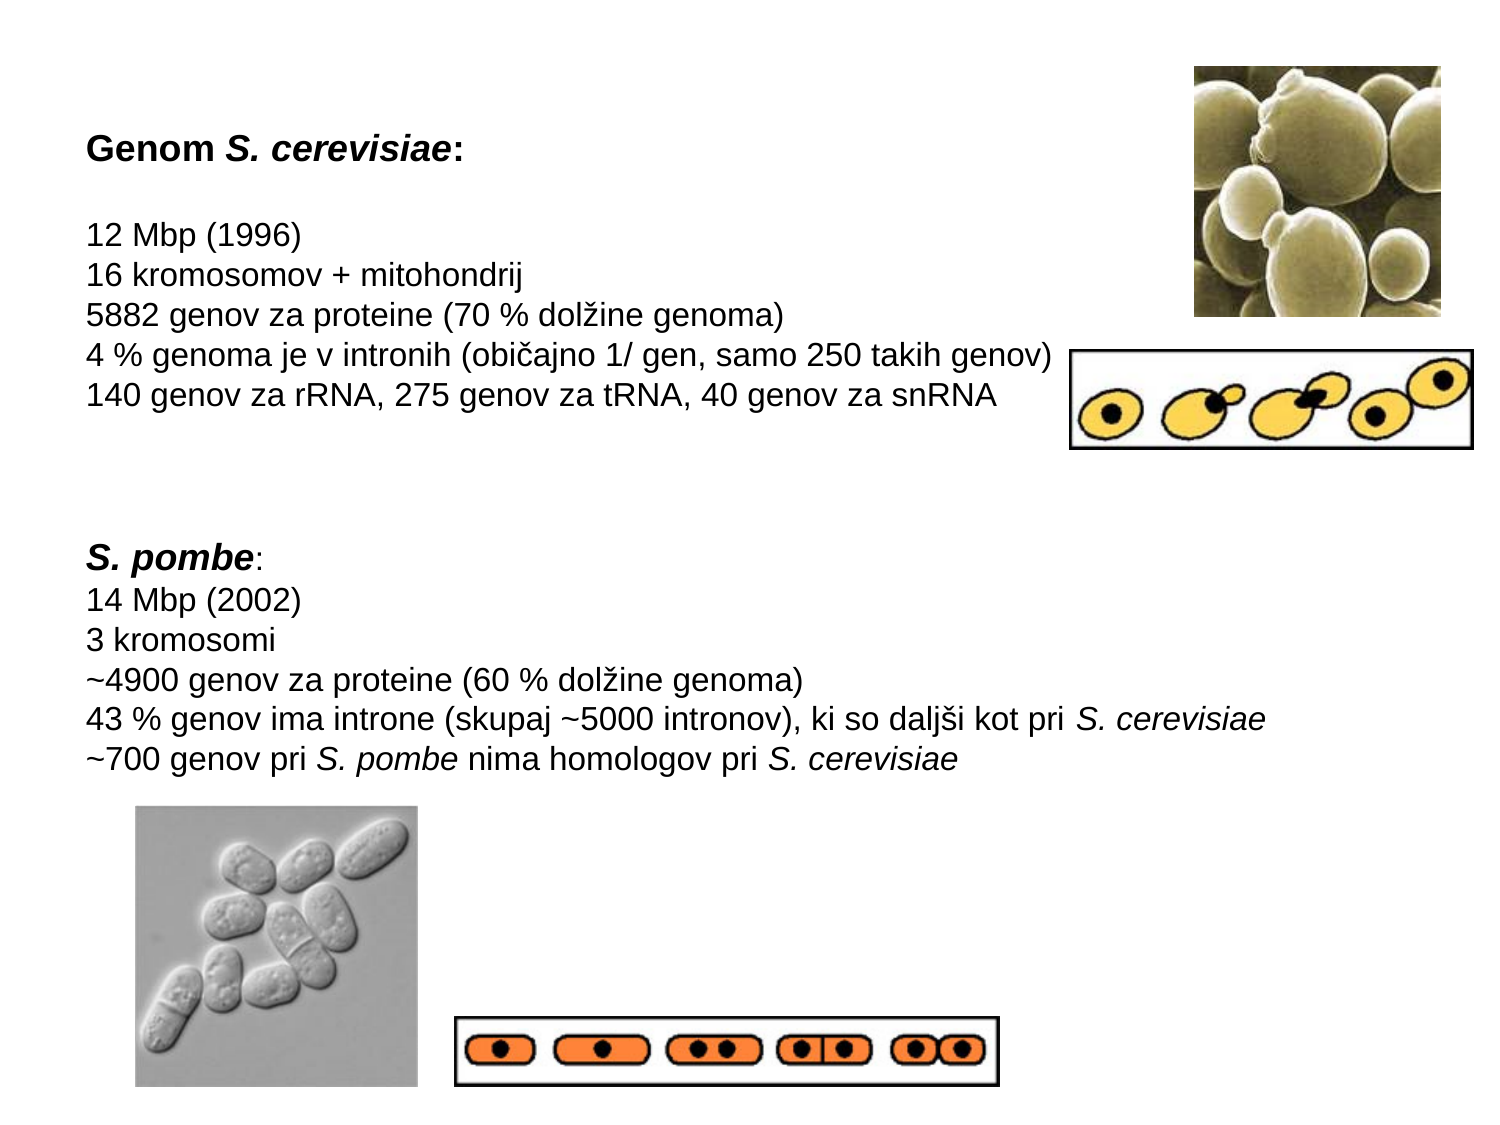

Genom S. cerevisiae:
12 Mbp (1996)
16 kromosomov + mitohondrij
5882 genov za proteine (70 % dolžine genoma)
4 % genoma je v intronih (običajno 1/ gen, samo 250 takih genov)
140 genov za rRNA, 275 genov za tRNA, 40 genov za snRNA
S. pombe:
14 Mbp (2002)
3 kromosomi
~4900 genov za proteine (60 % dolžine genoma)
43 % genov ima introne (skupaj ~5000 intronov), ki so daljši kot pri S. cerevisiae
~700 genov pri S. pombe nima homologov pri S. cerevisiae